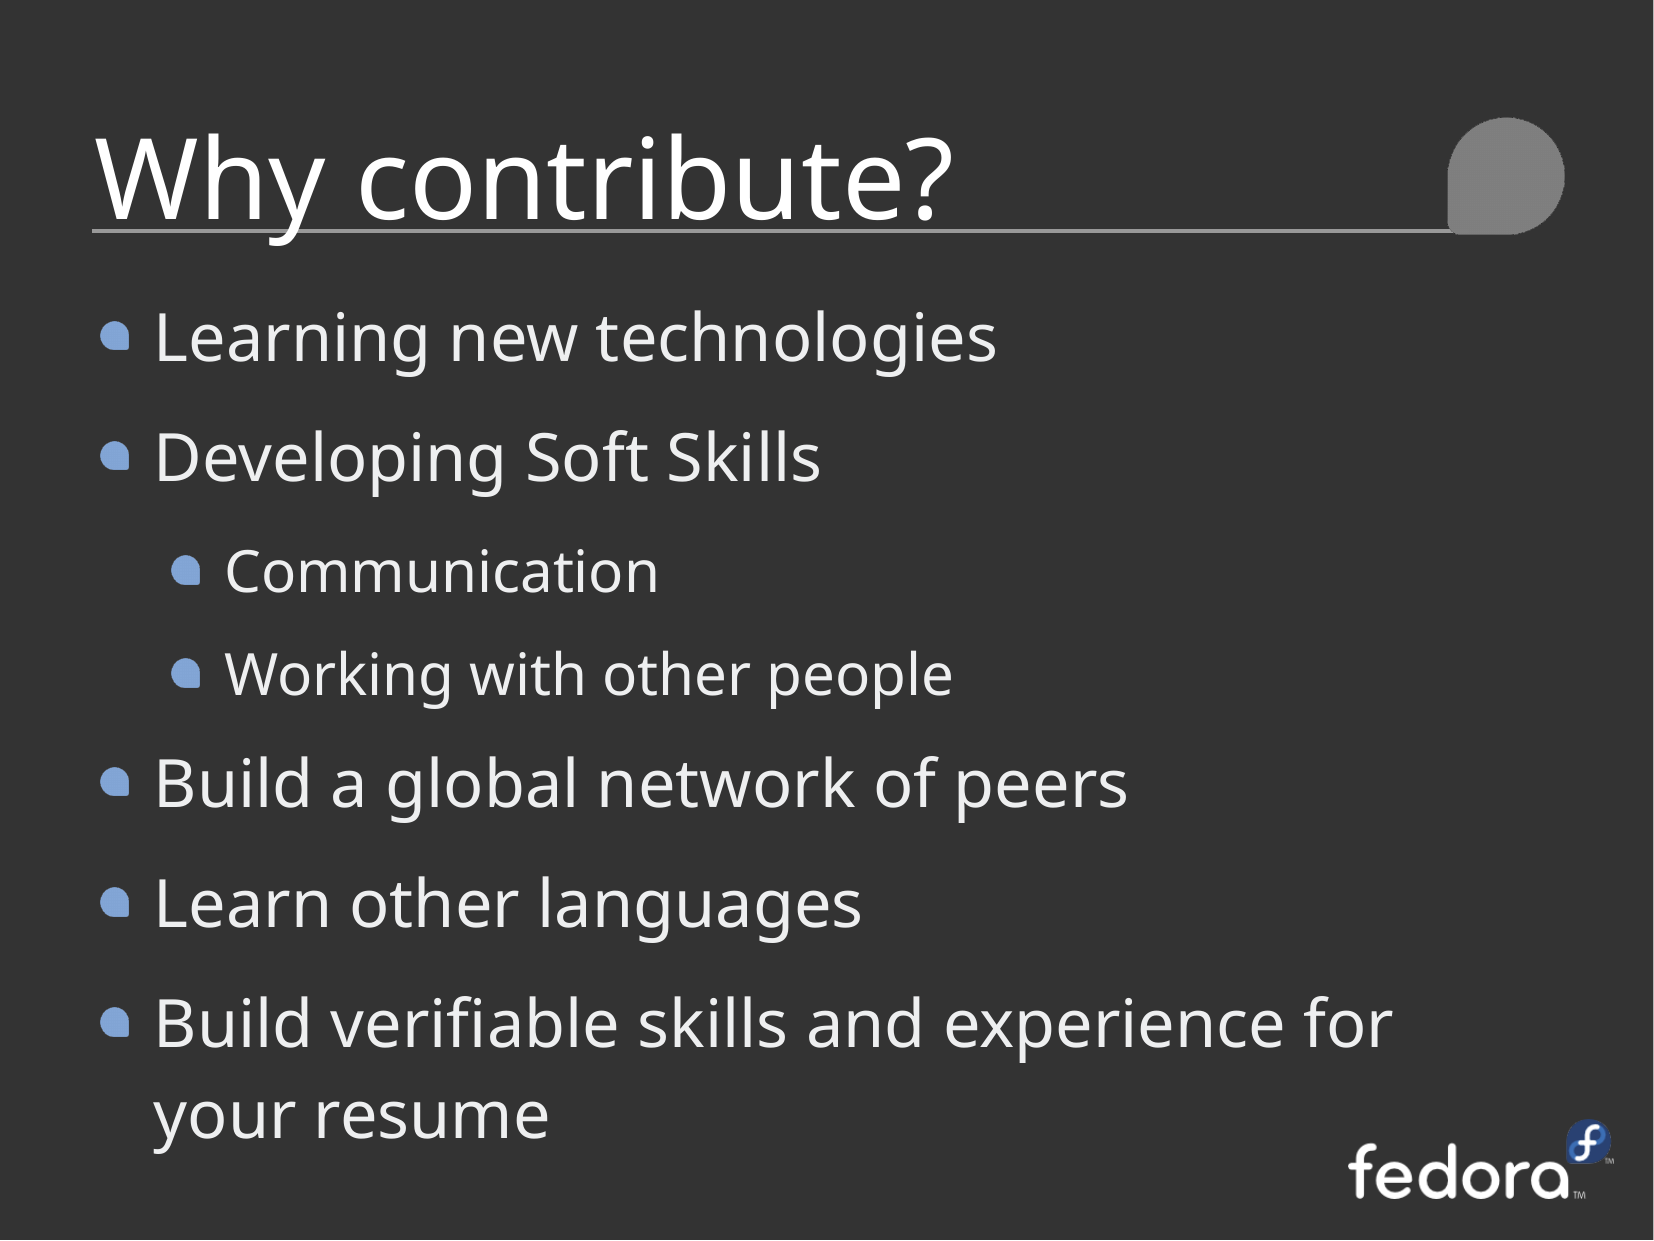

Why contribute?
# Learning new technologies
Developing Soft Skills
Communication
Working with other people
Build a global network of peers
Learn other languages
Build verifiable skills and experience for your resume